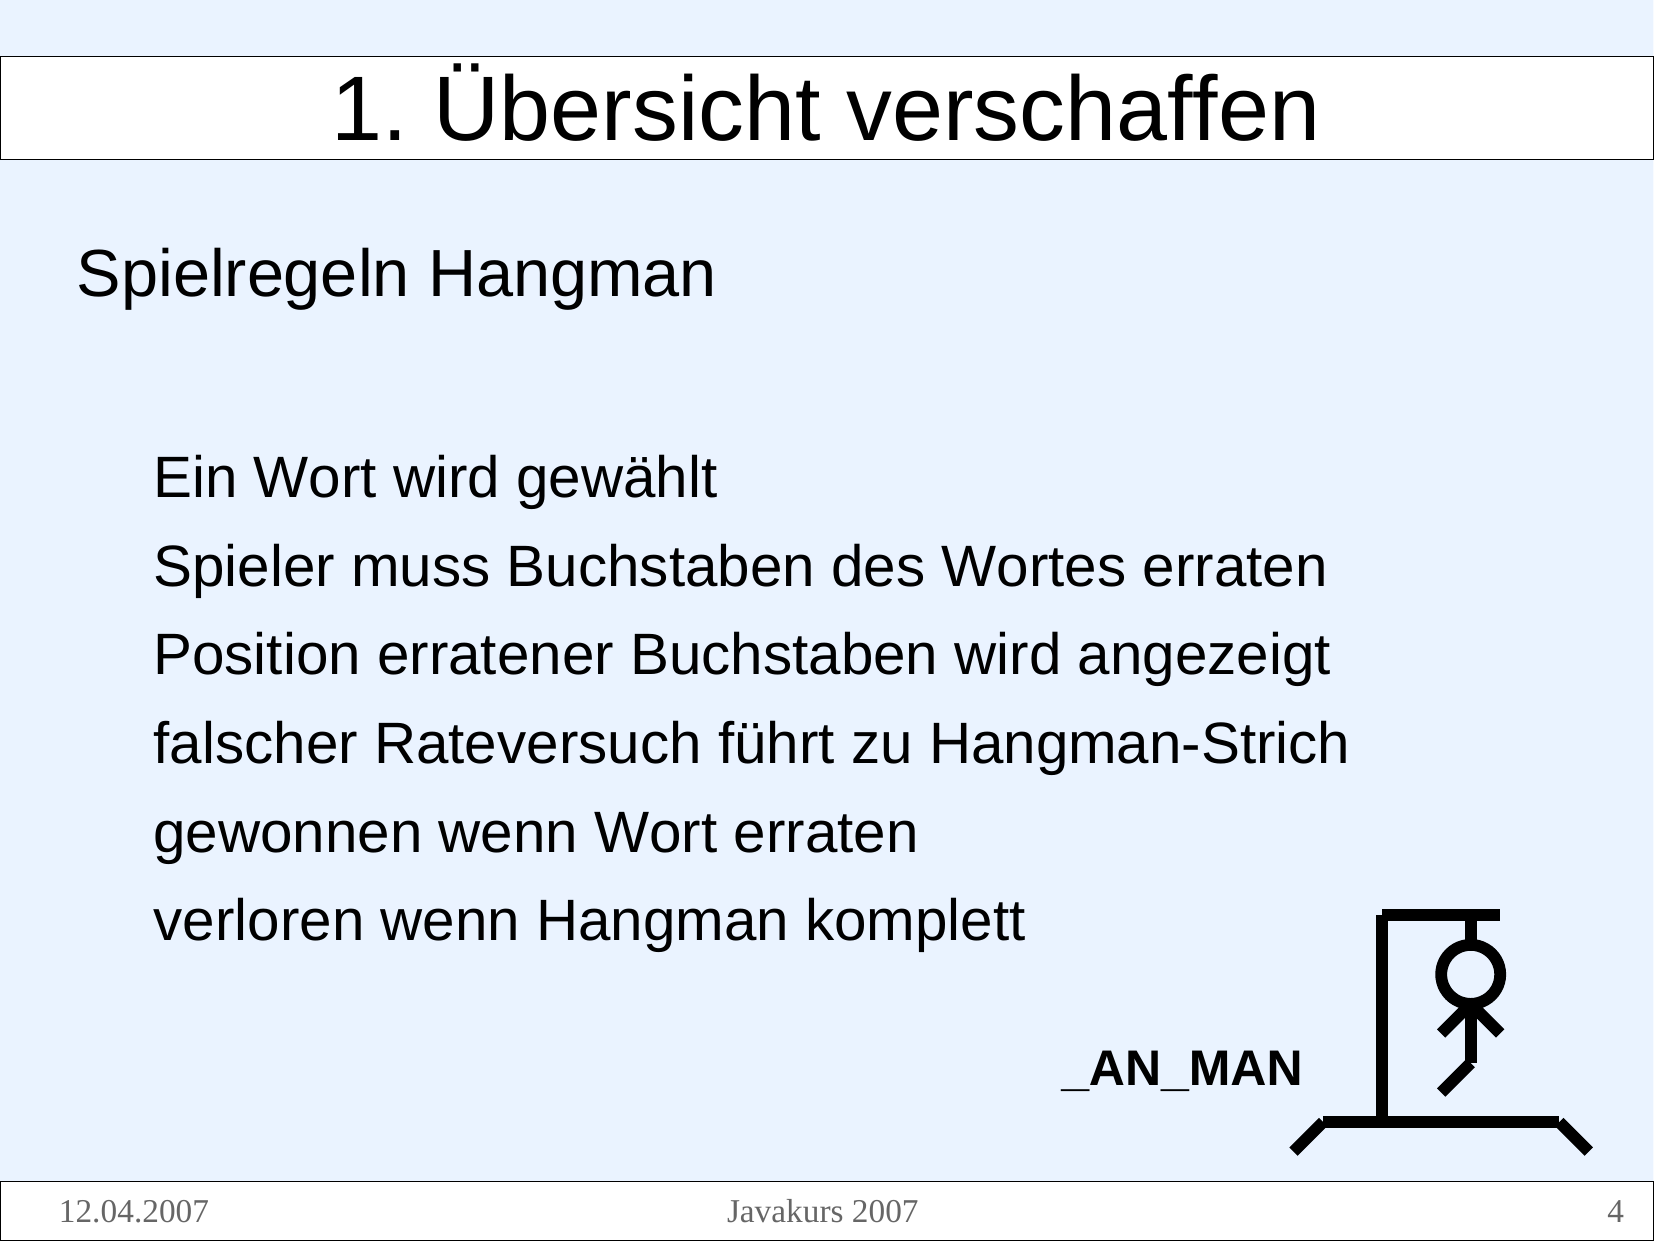

# 1. Übersicht verschaffen
Spielregeln Hangman
Ein Wort wird gewählt
Spieler muss Buchstaben des Wortes erraten
Position erratener Buchstaben wird angezeigt
falscher Rateversuch führt zu Hangman-Strich
gewonnen wenn Wort erraten
verloren wenn Hangman komplett
_AN_MAN
12.04.2007
Javakurs 2007
4